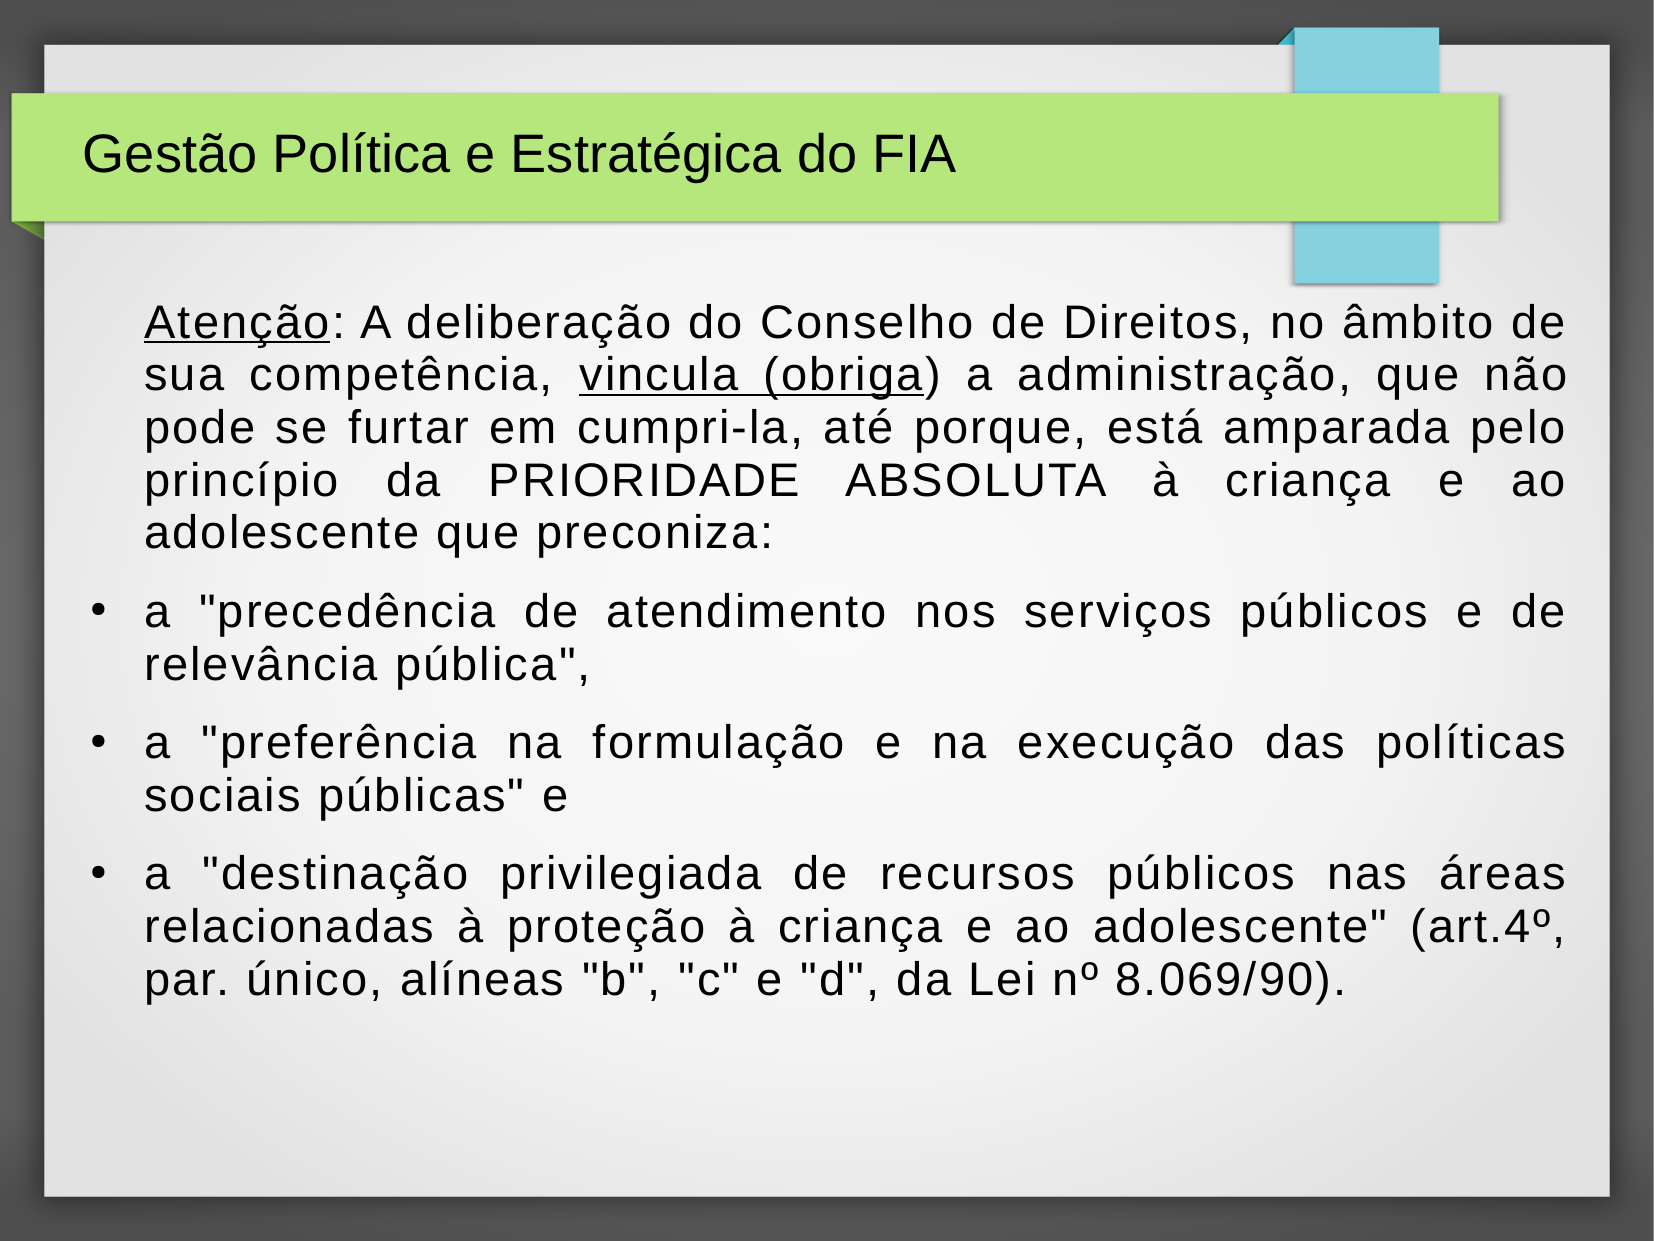

# Gestão Política e Estratégica do FIA
Atenção: A deliberação do Conselho de Direitos, no âmbito de sua competência, vincula (obriga) a administração, que não pode se furtar em cumpri-la, até porque, está amparada pelo princípio da PRIORIDADE ABSOLUTA à criança e ao adolescente que preconiza:
a "precedência de atendimento nos serviços públicos e de relevância pública",
a "preferência na formulação e na execução das políticas sociais públicas" e
a "destinação privilegiada de recursos públicos nas áreas relacionadas à proteção à criança e ao adolescente" (art.4º, par. único, alíneas "b", "c" e "d", da Lei nº 8.069/90).